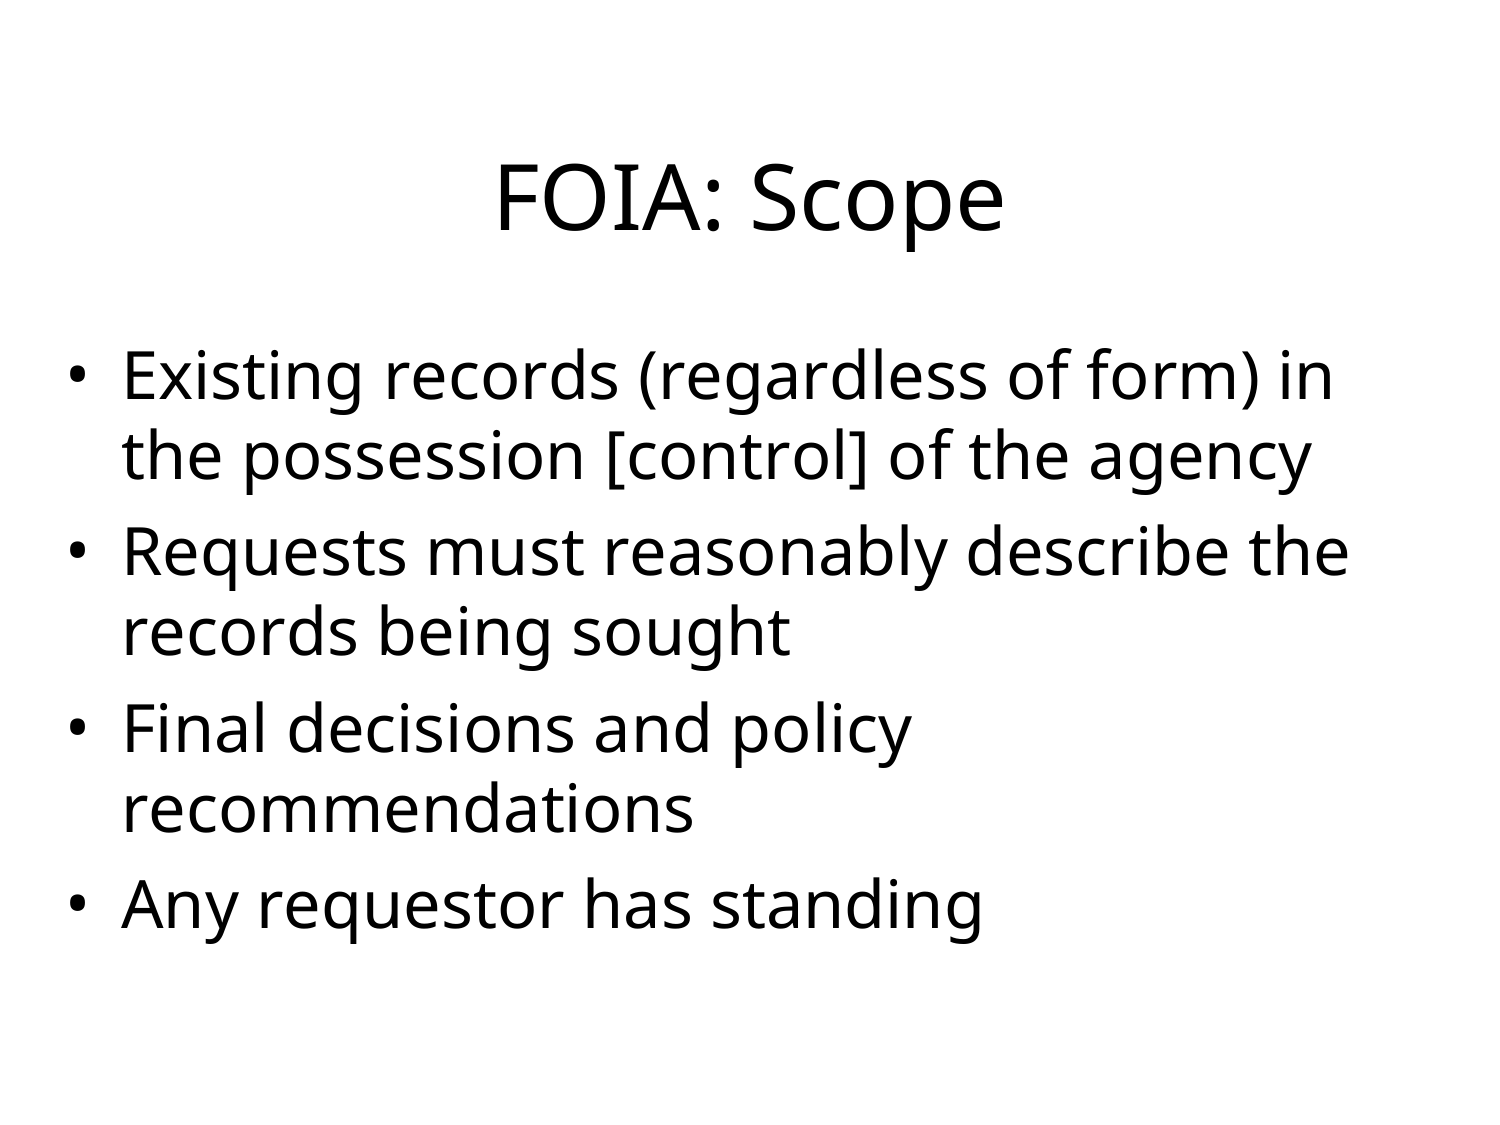

# FOIA: Scope
Existing records (regardless of form) in the possession [control] of the agency
Requests must reasonably describe the records being sought
Final decisions and policy recommendations
Any requestor has standing